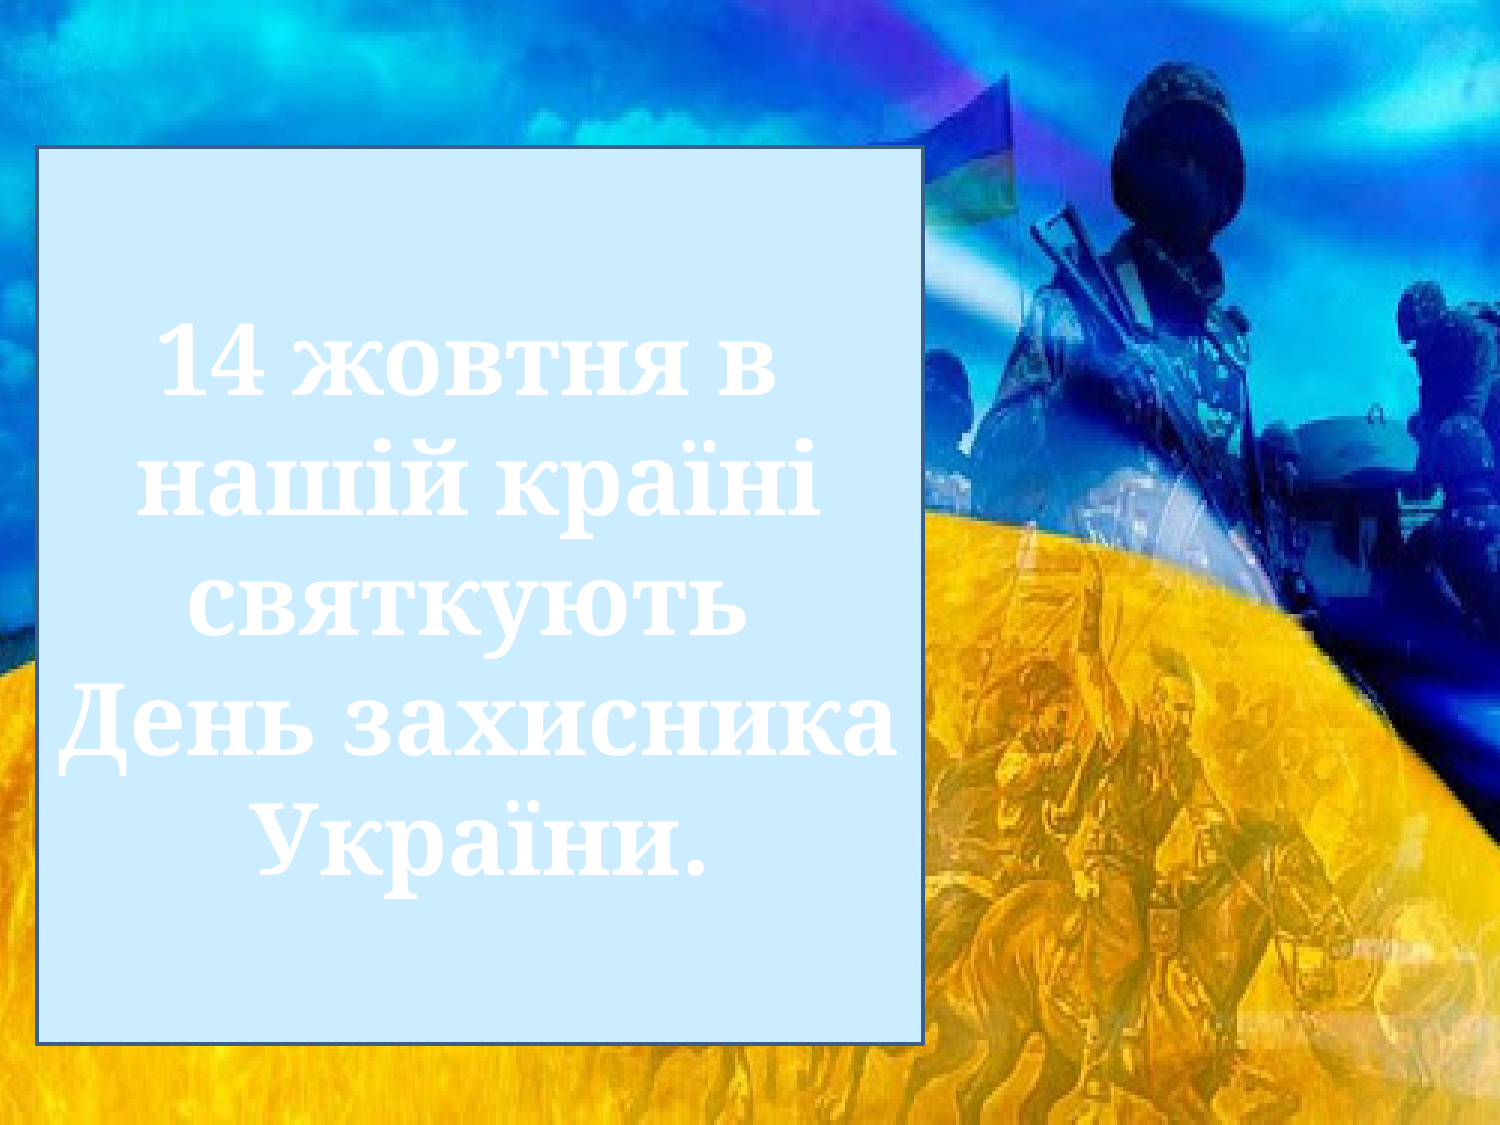

14 жовтня в нашій країні святкують
День захисника України.